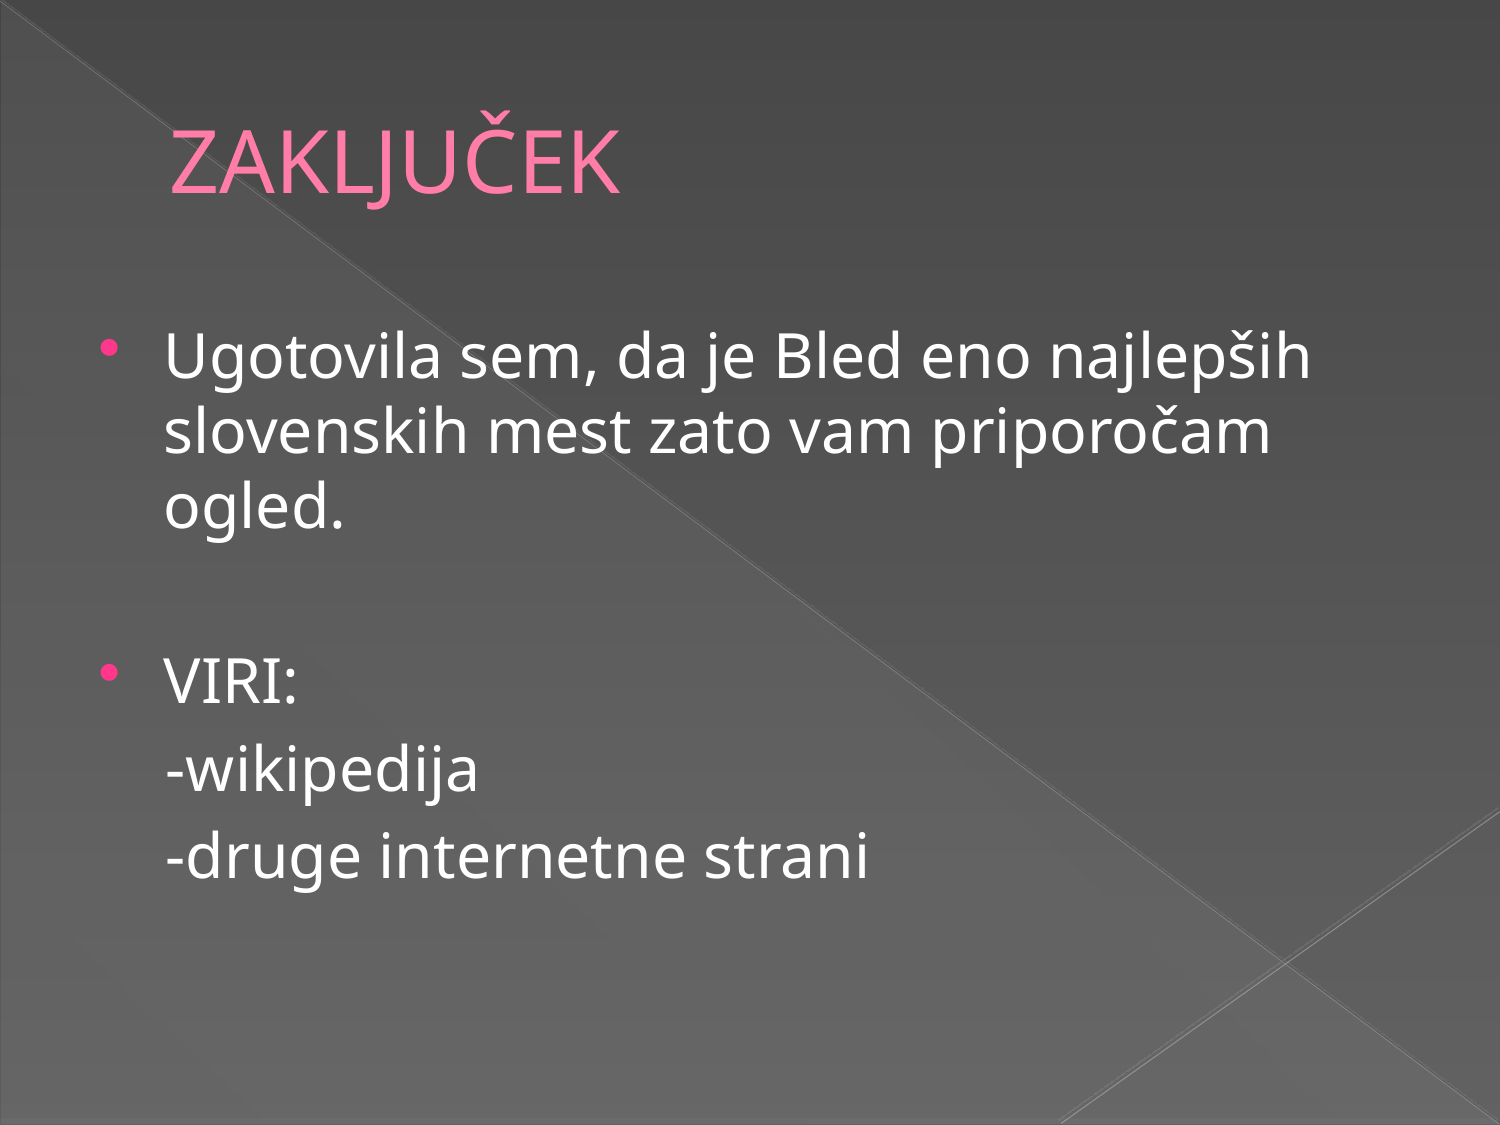

# ZAKLJUČEK
Ugotovila sem, da je Bled eno najlepših slovenskih mest zato vam priporočam ogled.
VIRI:
 -wikipedija
 -druge internetne strani